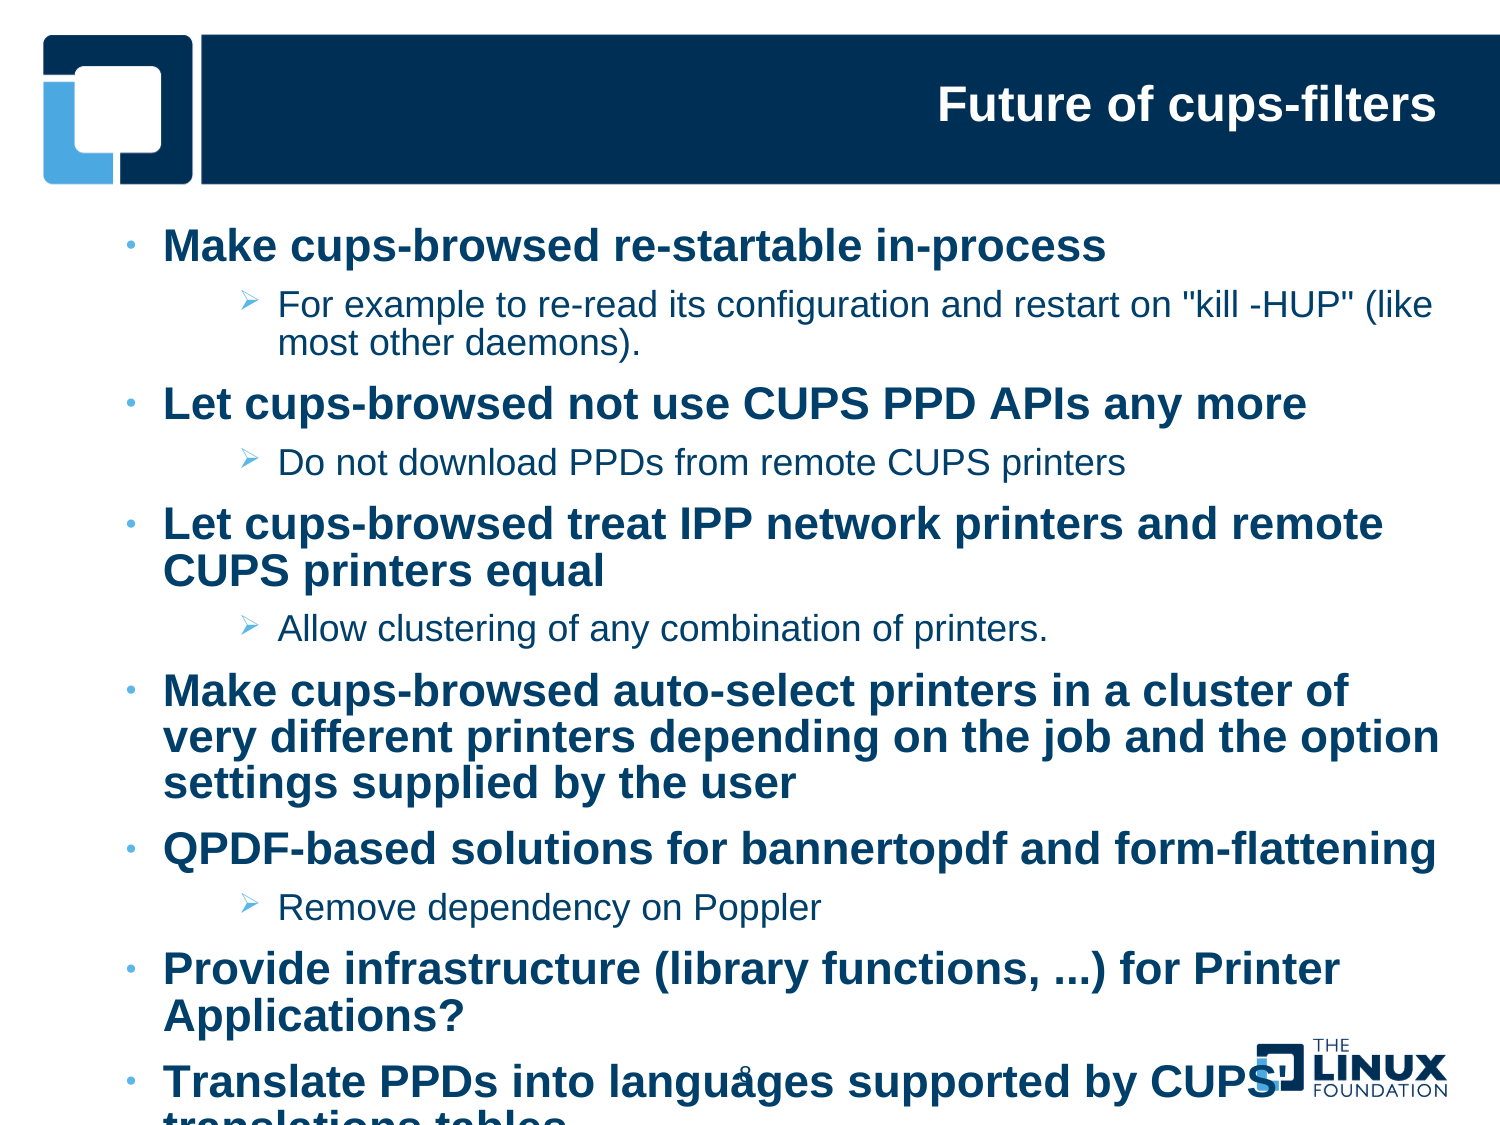

# Future of cups-filters
Make cups-browsed re-startable in-process
For example to re-read its configuration and restart on "kill -HUP" (like most other daemons).
Let cups-browsed not use CUPS PPD APIs any more
Do not download PPDs from remote CUPS printers
Let cups-browsed treat IPP network printers and remote CUPS printers equal
Allow clustering of any combination of printers.
Make cups-browsed auto-select printers in a cluster of very different printers depending on the job and the option settings supplied by the user
QPDF-based solutions for bannertopdf and form-flattening
Remove dependency on Poppler
Provide infrastructure (library functions, ...) for Printer Applications?
Translate PPDs into languages supported by CUPS' translations tables.
8